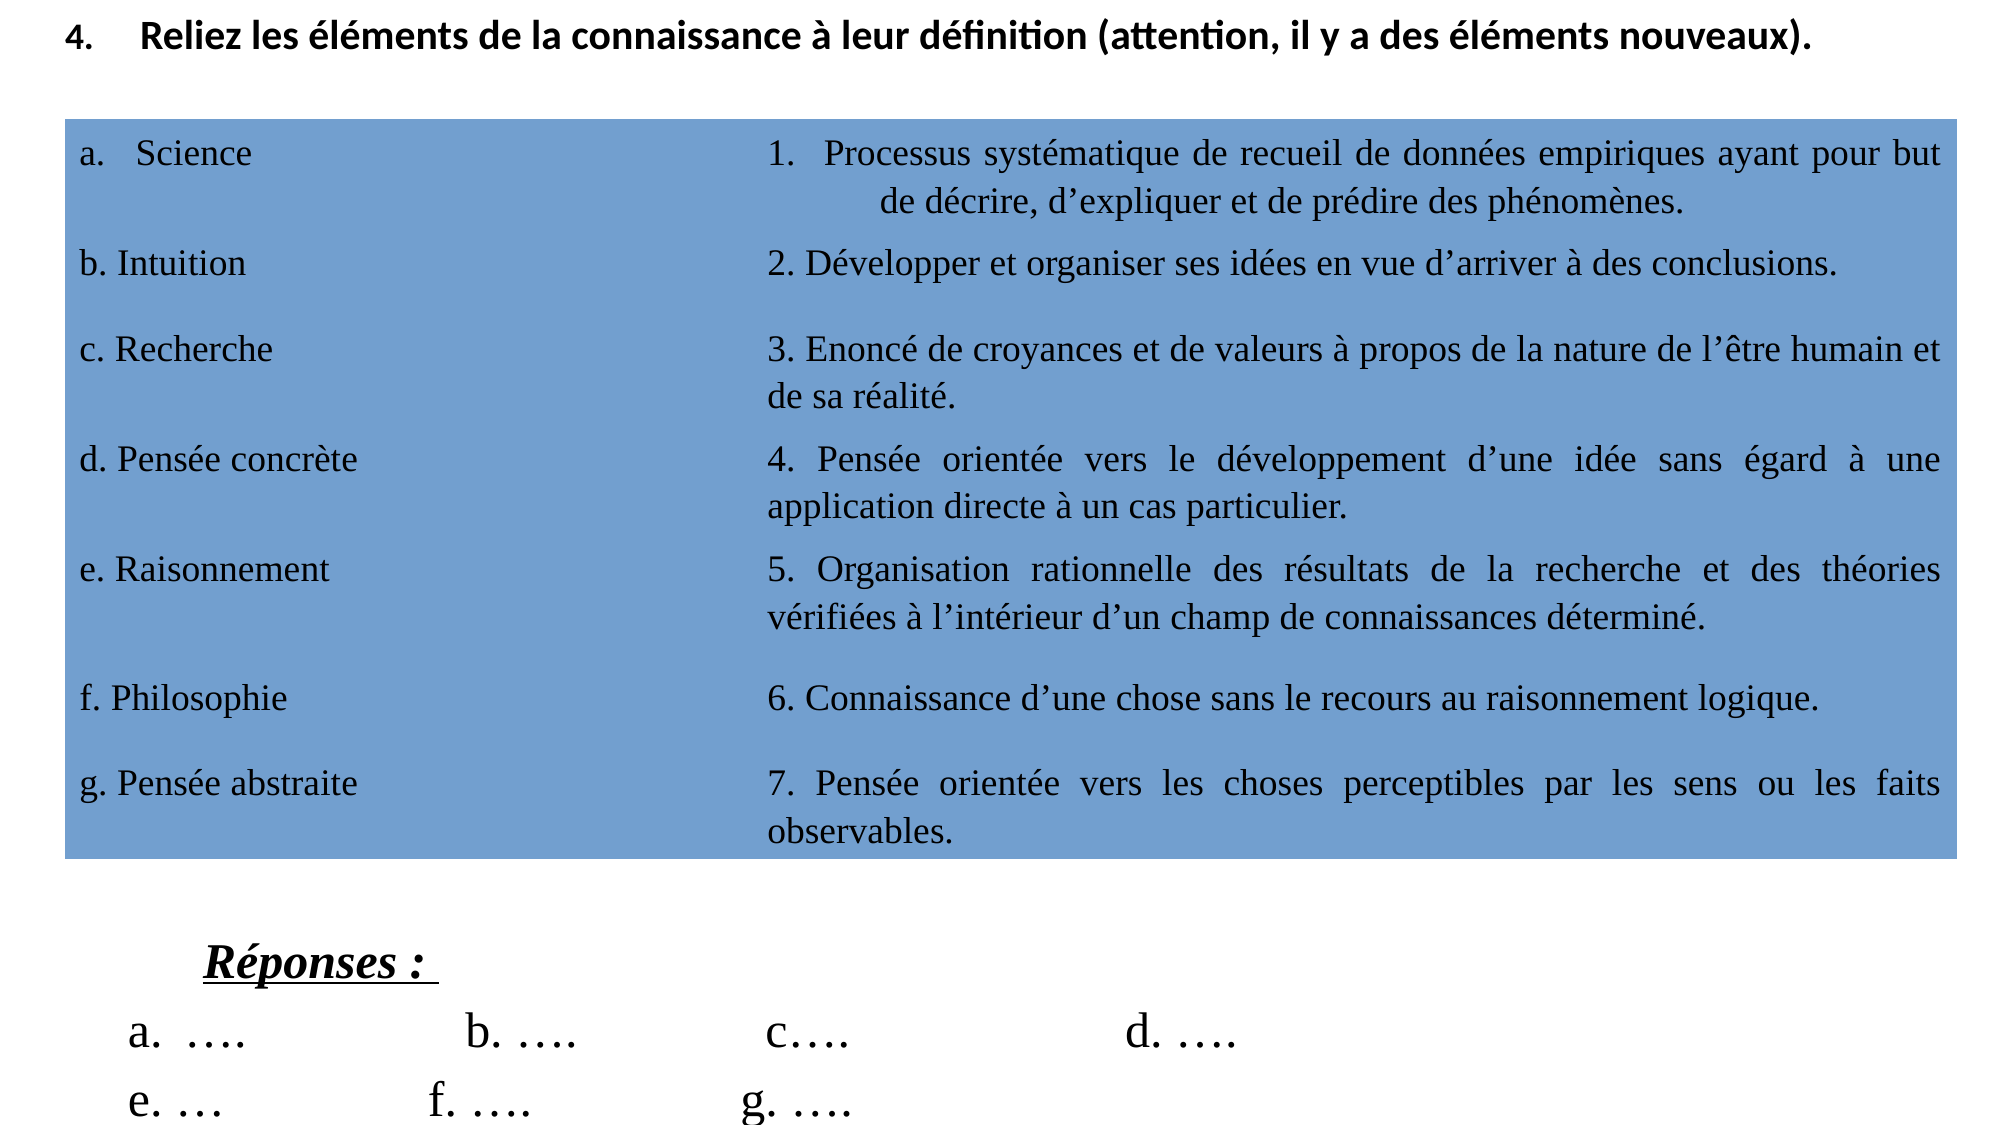

4.	Reliez les éléments de la connaissance à leur définition (attention, il y a des éléments nouveaux).
| Science | Processus systématique de recueil de données empiriques ayant pour but de décrire, d’expliquer et de prédire des phénomènes. |
| --- | --- |
| b. Intuition | 2. Développer et organiser ses idées en vue d’arriver à des conclusions. |
| c. Recherche | 3. Enoncé de croyances et de valeurs à propos de la nature de l’être humain et de sa réalité. |
| d. Pensée concrète | 4. Pensée orientée vers le développement d’une idée sans égard à une application directe à un cas particulier. |
| e. Raisonnement | 5. Organisation rationnelle des résultats de la recherche et des théories vérifiées à l’intérieur d’un champ de connaissances déterminé. |
| f. Philosophie | 6. Connaissance d’une chose sans le recours au raisonnement logique. |
| g. Pensée abstraite | 7. Pensée orientée vers les choses perceptibles par les sens ou les faits observables. |
Réponses :
….			b. ….			c…. d. ….
e. …			f. ….			 g. ….